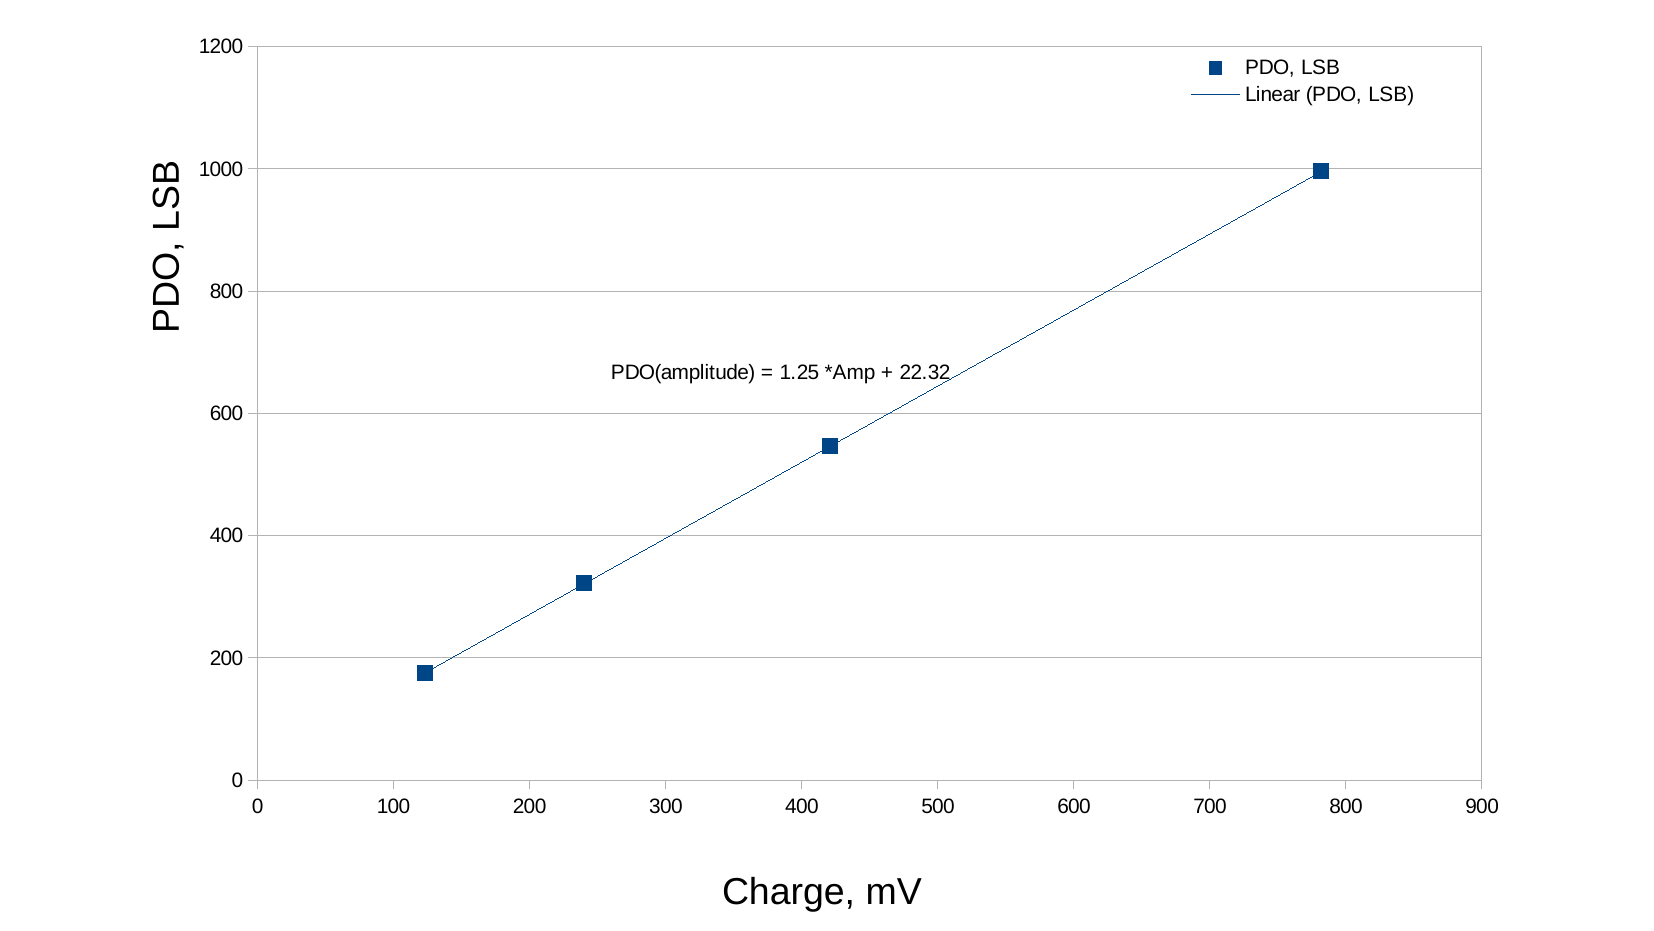

### Chart
| Category | PDO, LSB |
|---|---|PDO, LSB
Charge, mV